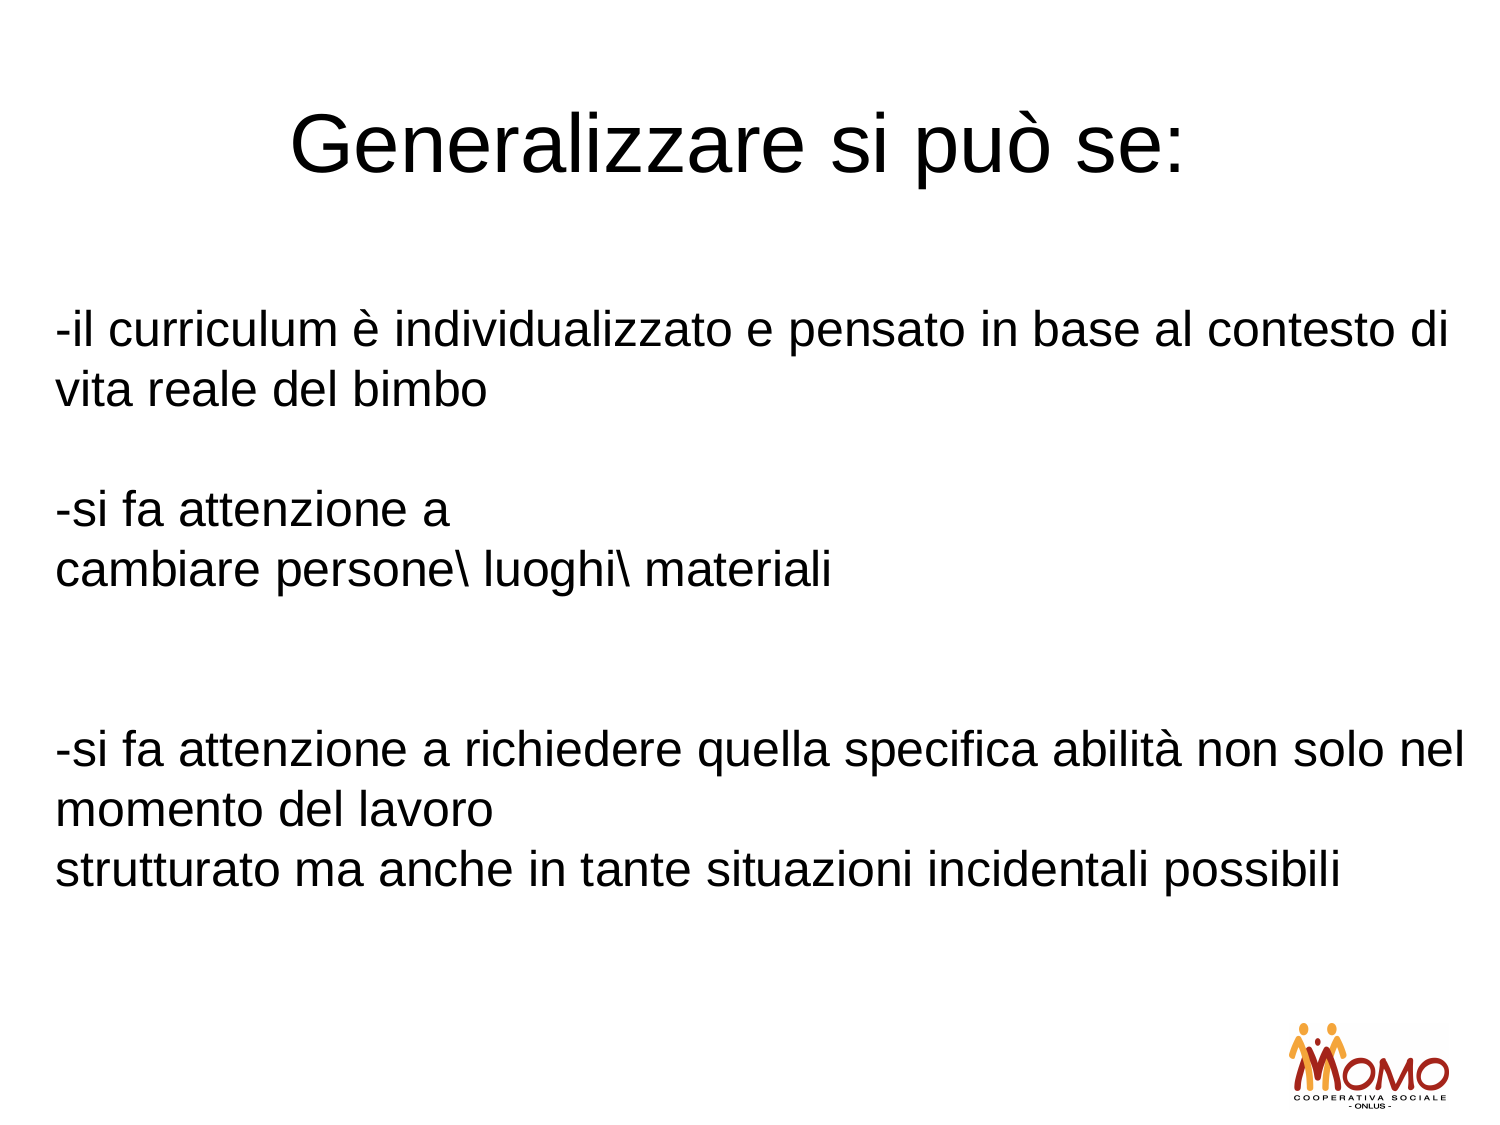

# Generalizzare si può se:
-il curriculum è individualizzato e pensato in base al contesto di vita reale del bimbo
-si fa attenzione a
cambiare persone\ luoghi\ materiali
-si fa attenzione a richiedere quella specifica abilità non solo nel momento del lavoro
strutturato ma anche in tante situazioni incidentali possibili